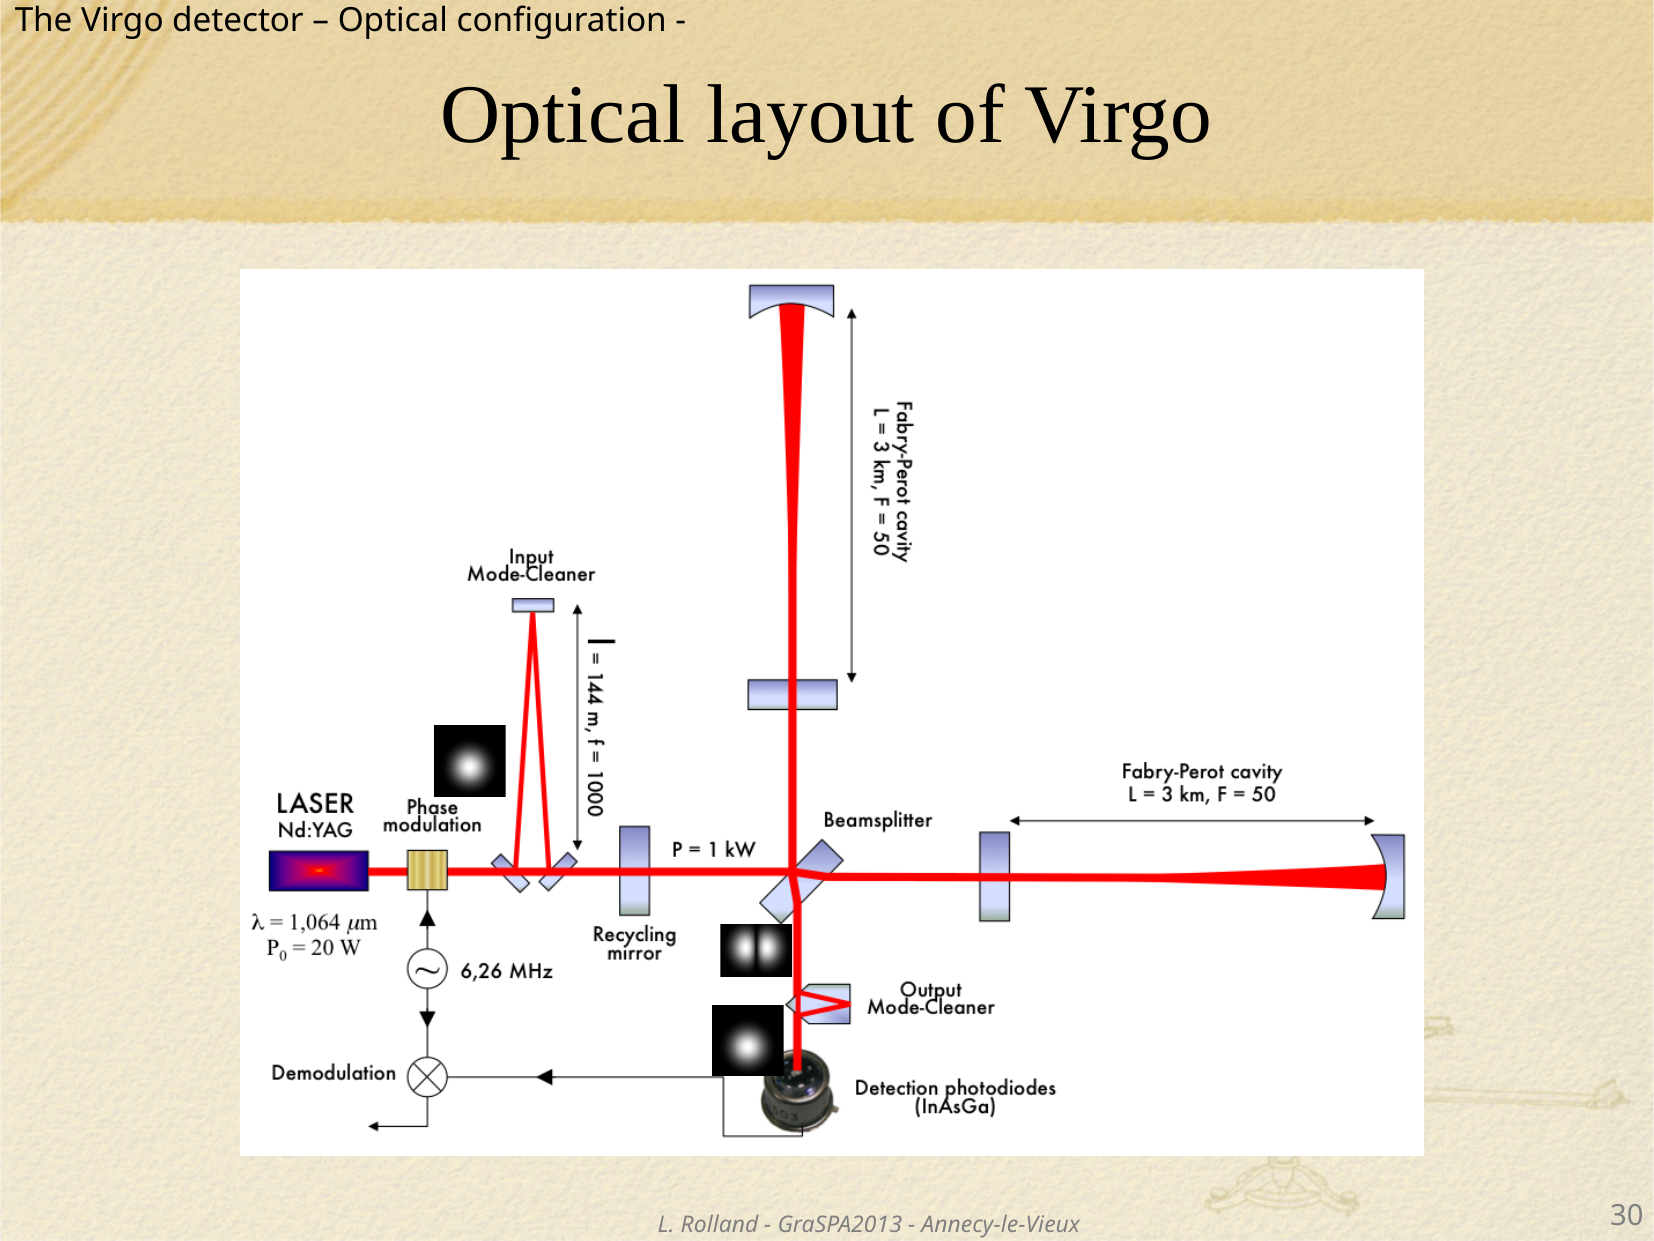

The Virgo detector – Optical configuration -
# Optical layout of Virgo